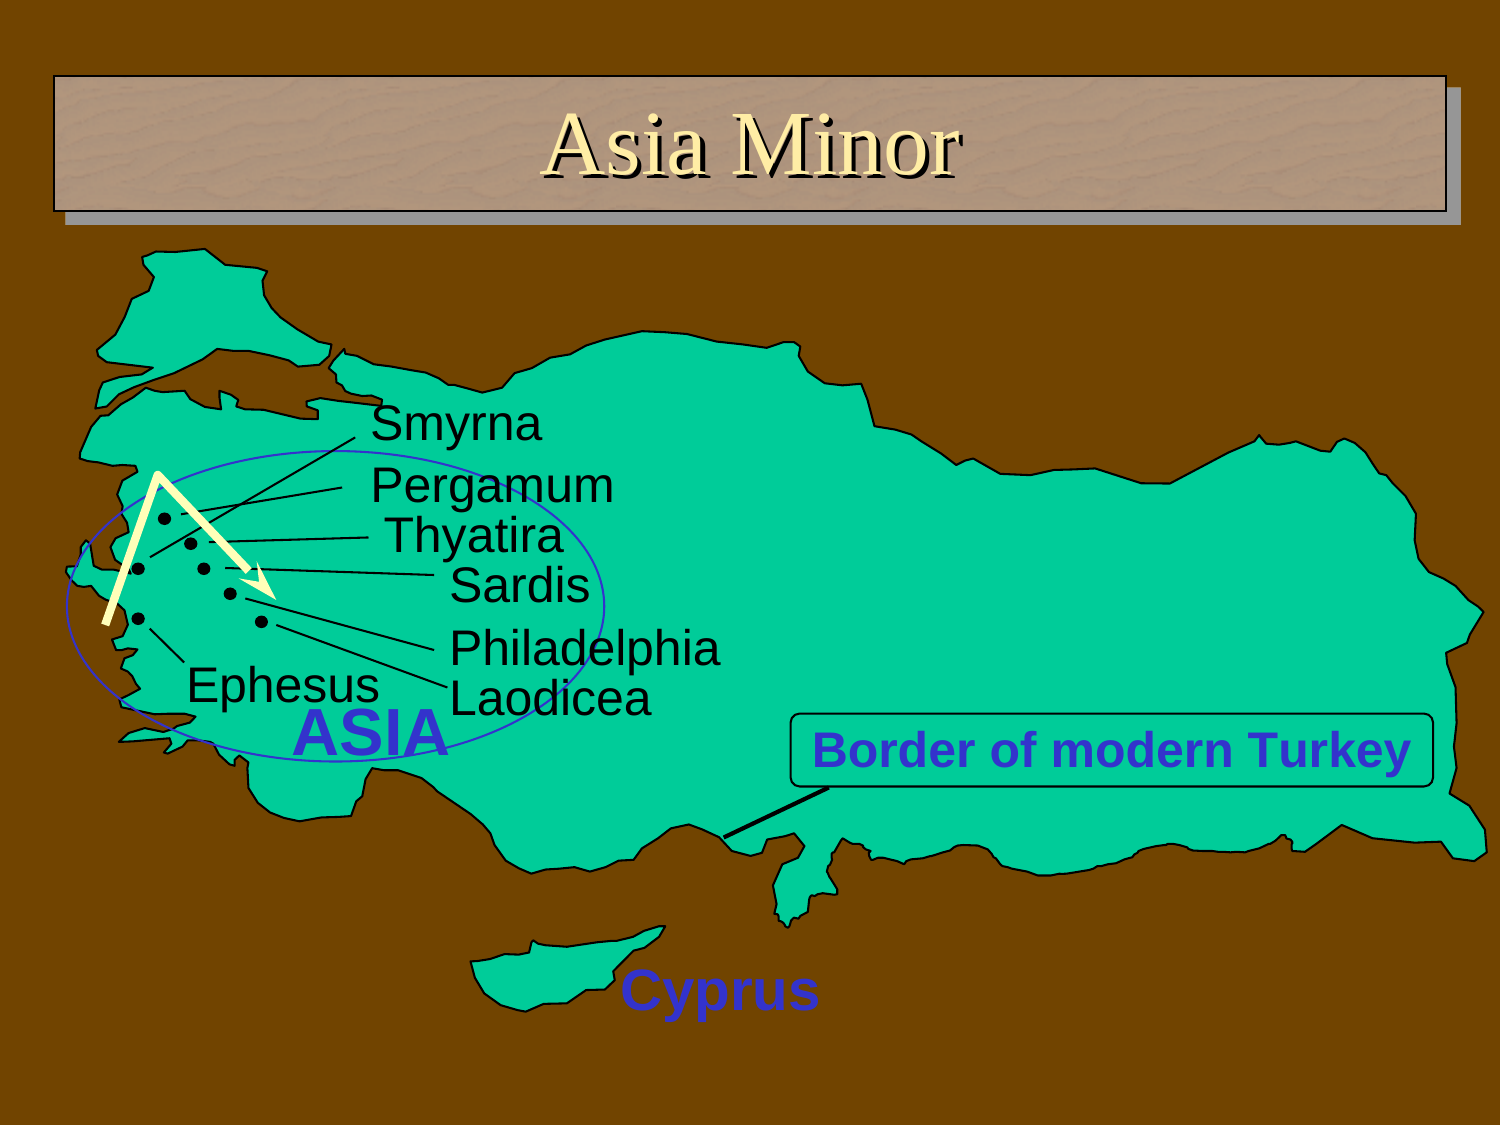

# Asia Minor
Smyrna
Pergamum
ASIA
Thyatira
Sardis
Philadelphia
Ephesus
Laodicea
Border of modern Turkey
Cyprus